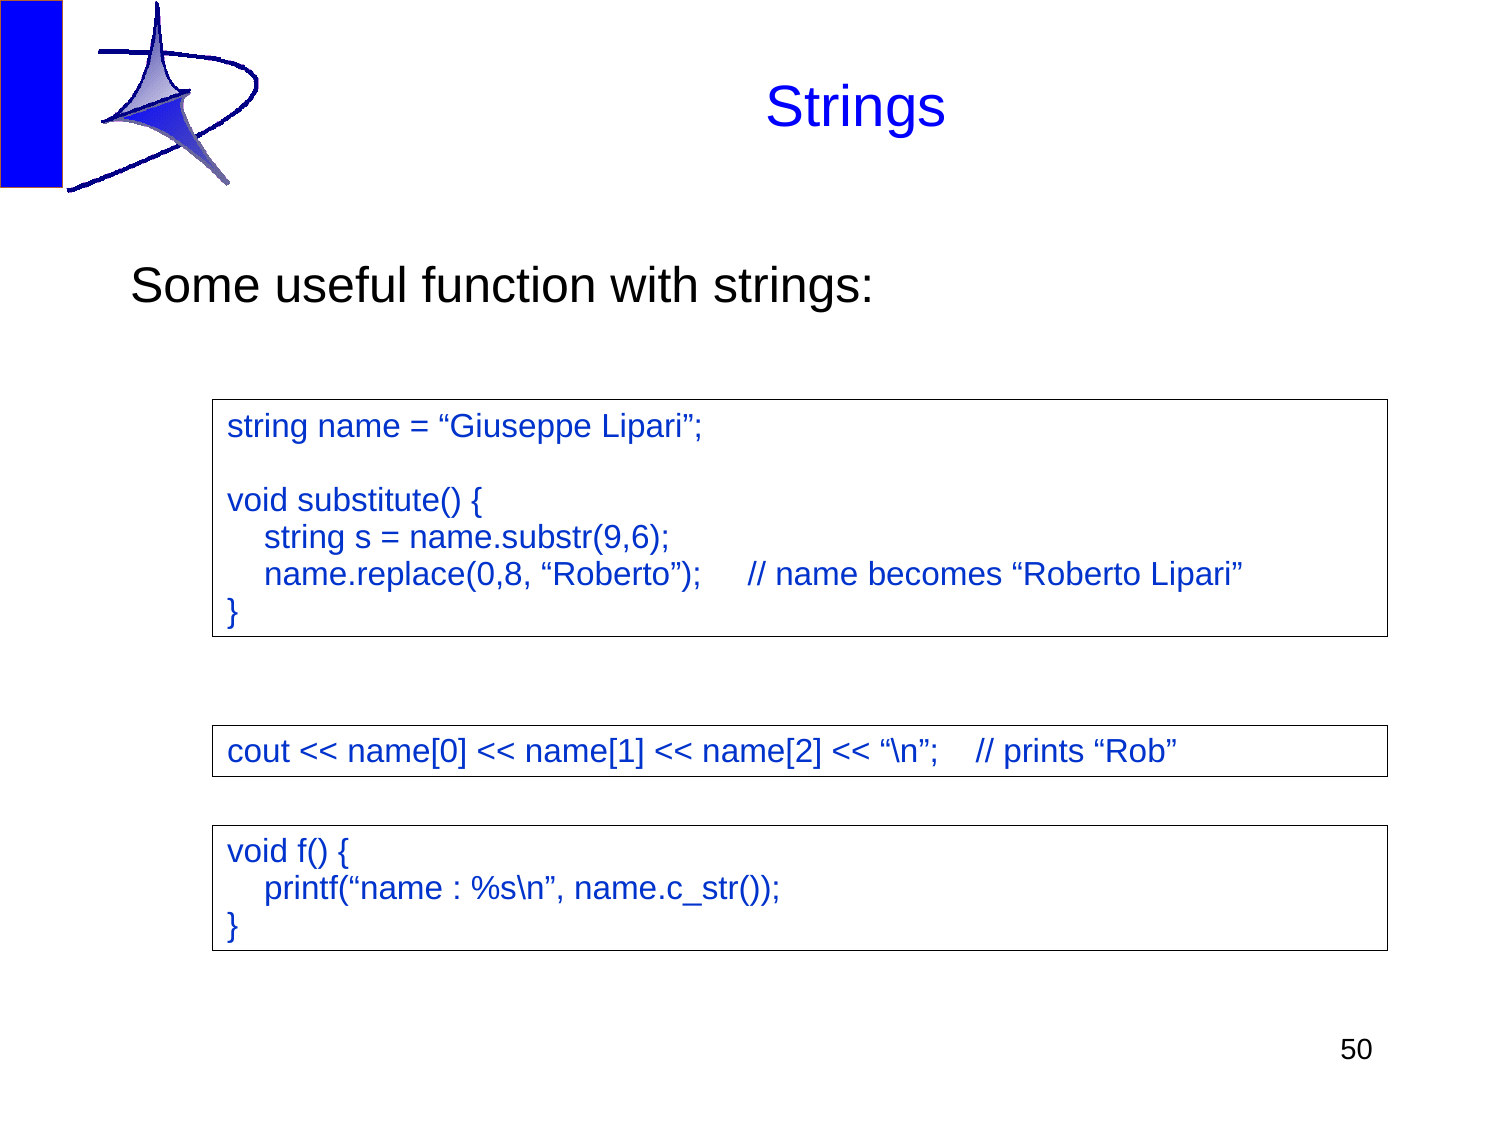

# Strings
Some useful function with strings:
string name = “Giuseppe Lipari”;
void substitute() {
 string s = name.substr(9,6);
 name.replace(0,8, “Roberto”); // name becomes “Roberto Lipari”
}
cout << name[0] << name[1] << name[2] << “\n”; // prints “Rob”
void f() {
 printf(“name : %s\n”, name.c_str());
}
50